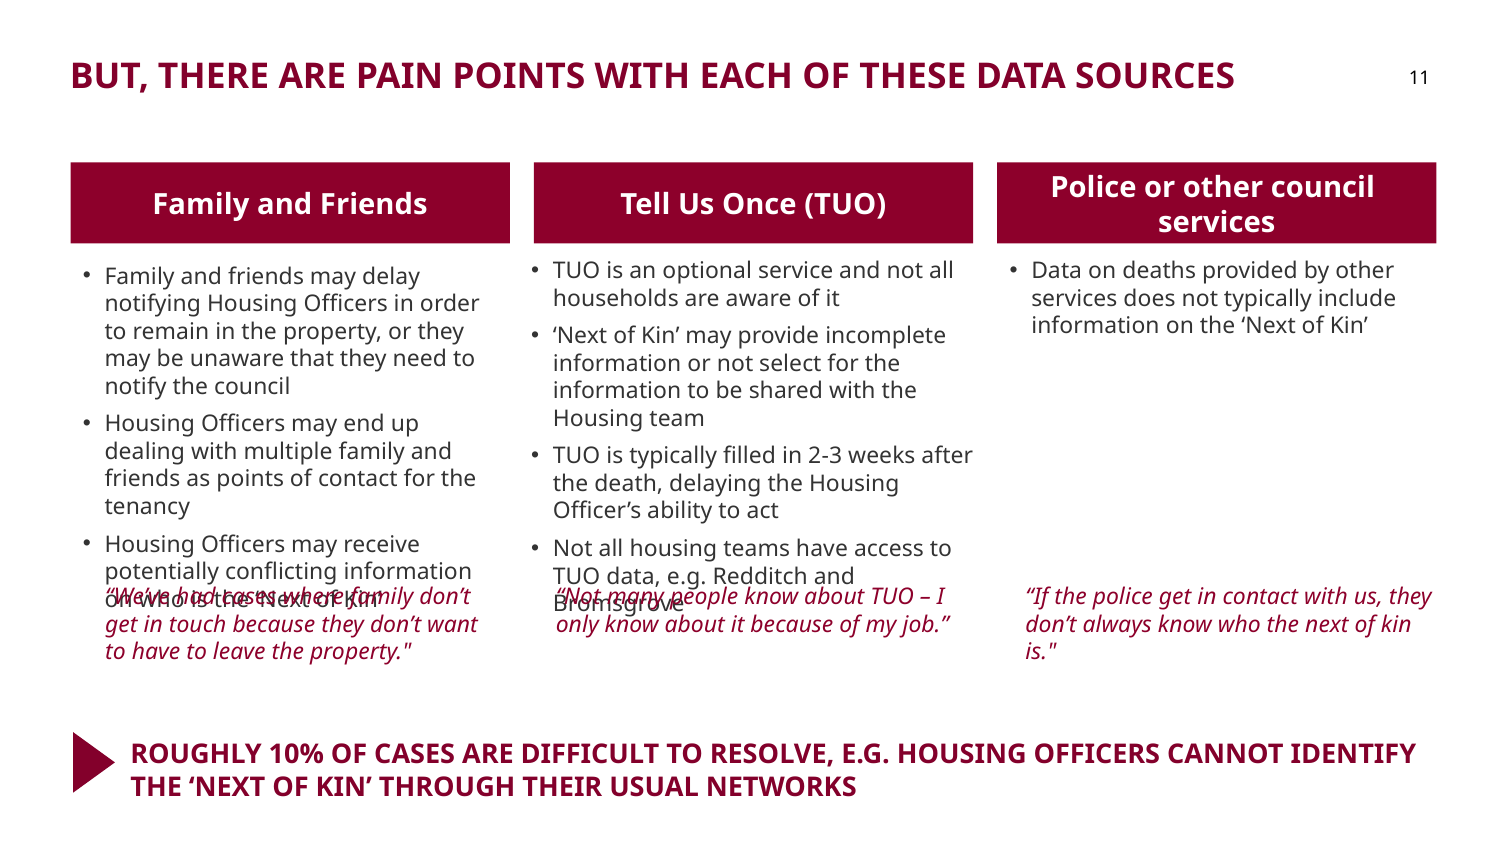

# BUT, THERE ARE PAIN POINTS WITH EACH OF THESE DATA SOURCES
Family and Friends
Family and friends may delay notifying Housing Officers in order to remain in the property, or they may be unaware that they need to notify the council
Housing Officers may end up dealing with multiple family and friends as points of contact for the tenancy
Housing Officers may receive potentially conflicting information on who is the ‘Next of Kin’
Tell Us Once (TUO)
TUO is an optional service and not all households are aware of it
‘Next of Kin’ may provide incomplete information or not select for the information to be shared with the Housing team
TUO is typically filled in 2-3 weeks after the death, delaying the Housing Officer’s ability to act
Not all housing teams have access to TUO data, e.g. Redditch and Bromsgrove
Police or other council
services
Data on deaths provided by other services does not typically include information on the ‘Next of Kin’
“We’ve had cases where family don’t get in touch because they don’t want to have to leave the property."
“Not many people know about TUO – I only know about it because of my job.”
“If the police get in contact with us, they don’t always know who the next of kin is."
ROUGHLY 10% OF CASES ARE DIFFICULT TO RESOLVE, E.G. HOUSING OFFICERS CANNOT IDENTIFY THE ‘NEXT OF KIN’ THROUGH THEIR USUAL NETWORKS